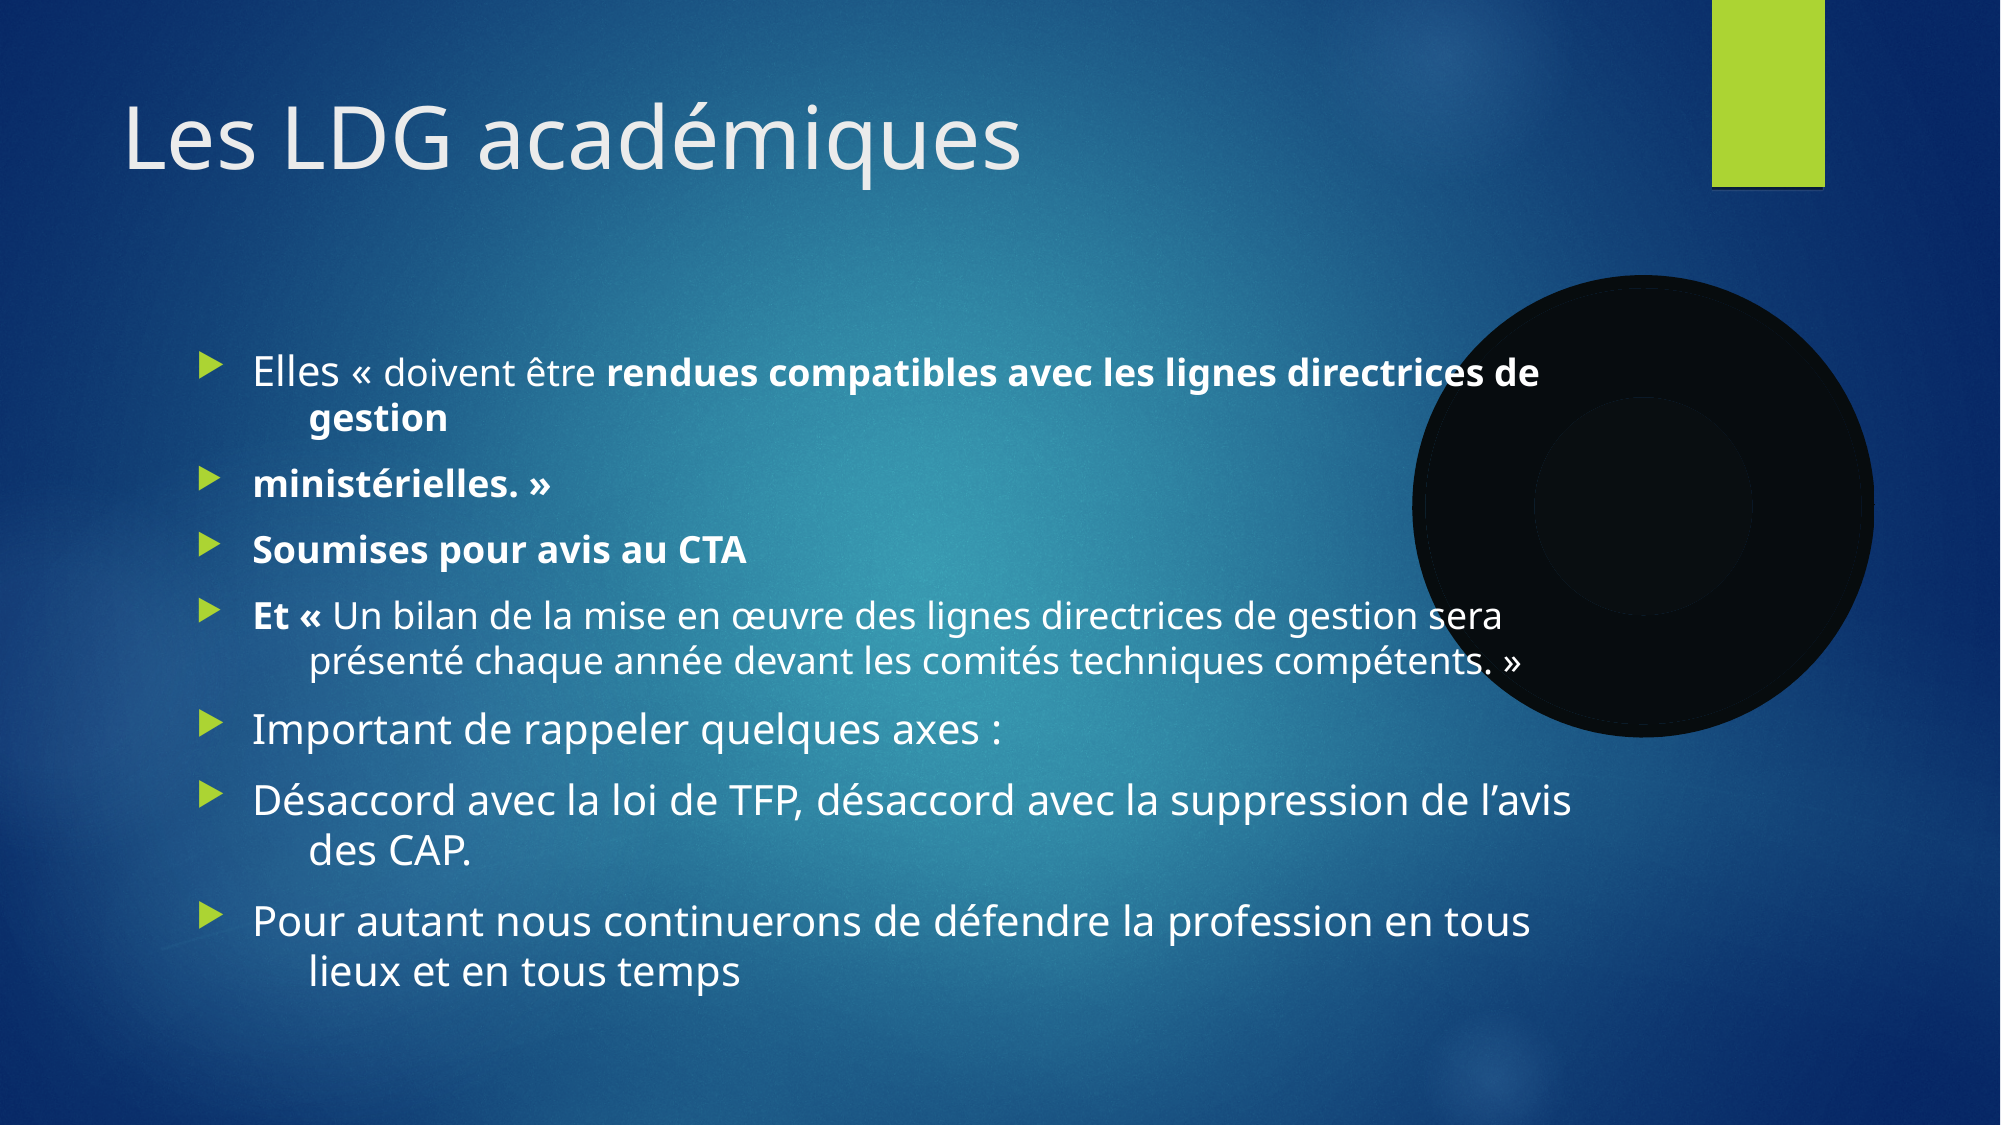

# Les LDG académiques
Elles « doivent être rendues compatibles avec les lignes directrices de gestion
ministérielles. »
Soumises pour avis au CTA
Et « Un bilan de la mise en œuvre des lignes directrices de gestion sera présenté chaque année devant les comités techniques compétents. »
Important de rappeler quelques axes :
Désaccord avec la loi de TFP, désaccord avec la suppression de l’avis des CAP.
Pour autant nous continuerons de défendre la profession en tous lieux et en tous temps